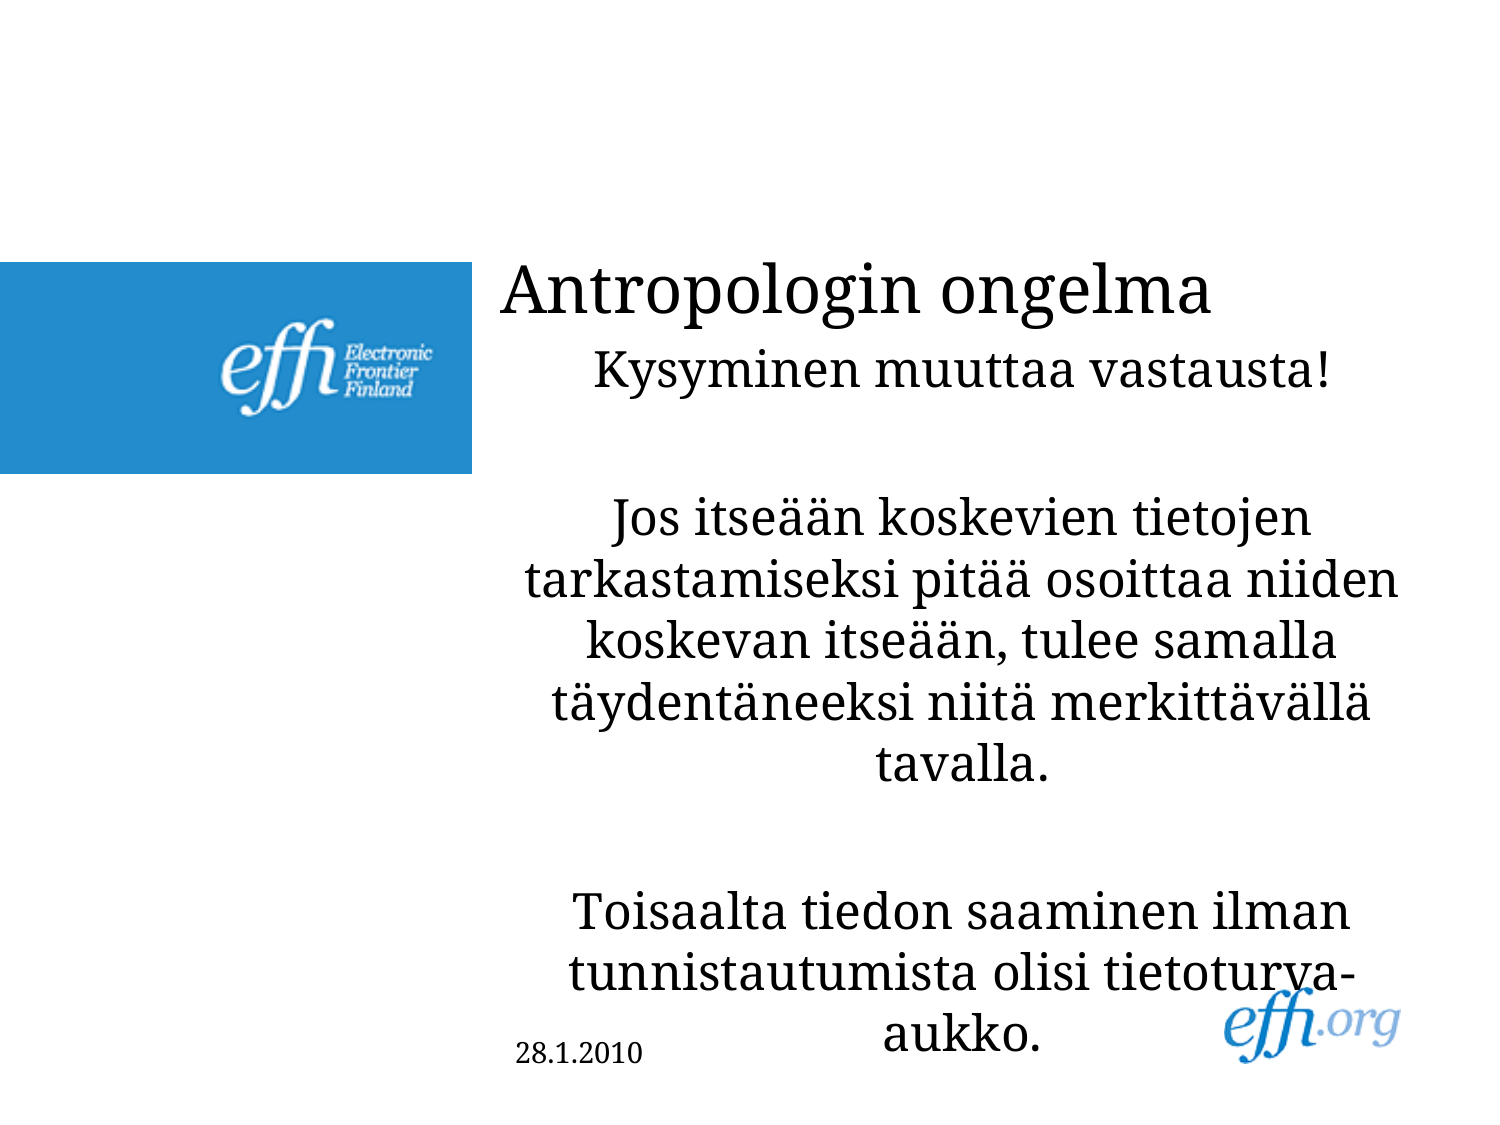

# Antropologin ongelma
Kysyminen muuttaa vastausta!
Jos itseään koskevien tietojen tarkastamiseksi pitää osoittaa niiden koskevan itseään, tulee samalla täydentäneeksi niitä merkittävällä tavalla.
Toisaalta tiedon saaminen ilman tunnistautumista olisi tietoturva-aukko.